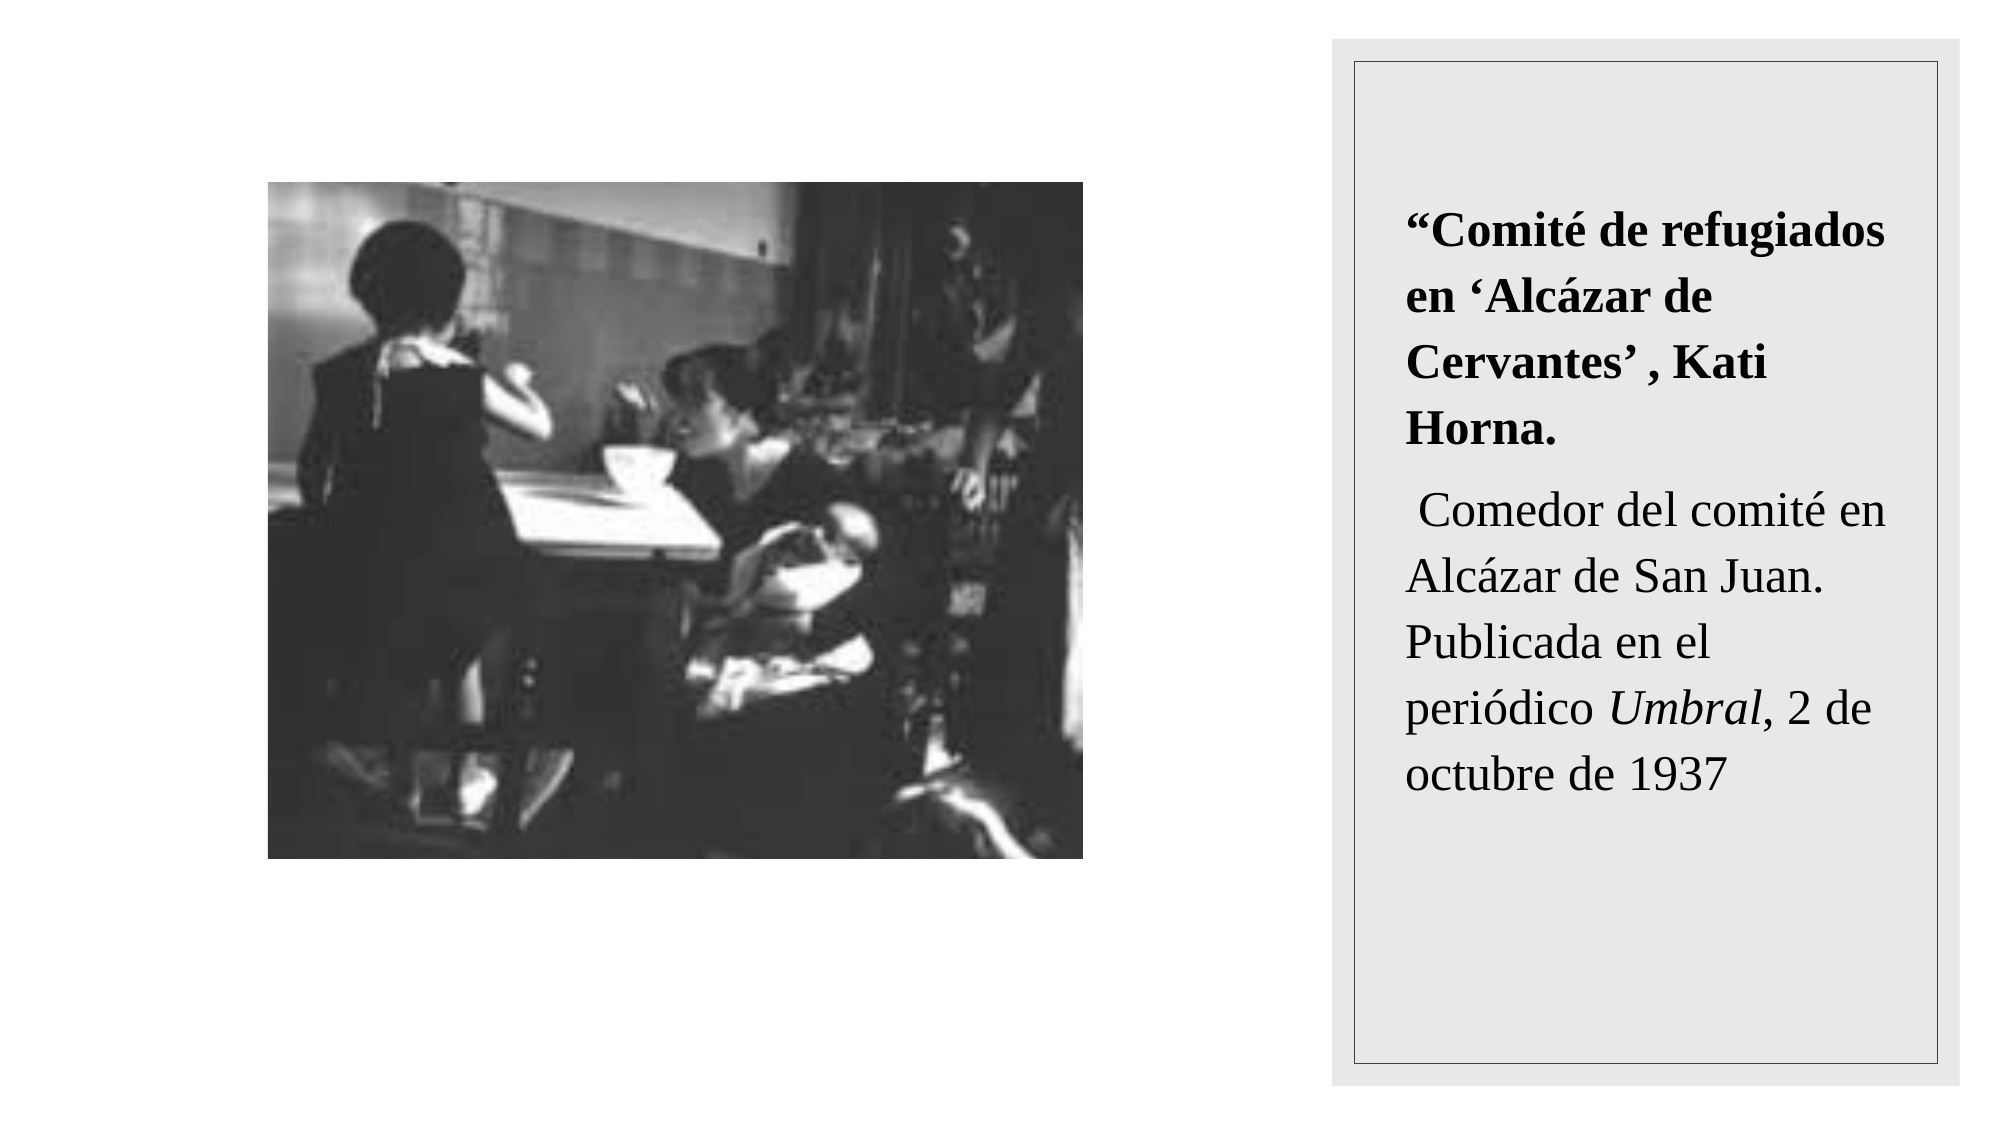

#
“Comité de refugiados en ‘Alcázar de Cervantes’ , Kati Horna.
 Comedor del comité en Alcázar de San Juan. Publicada en el periódico Umbral, 2 de octubre de 1937